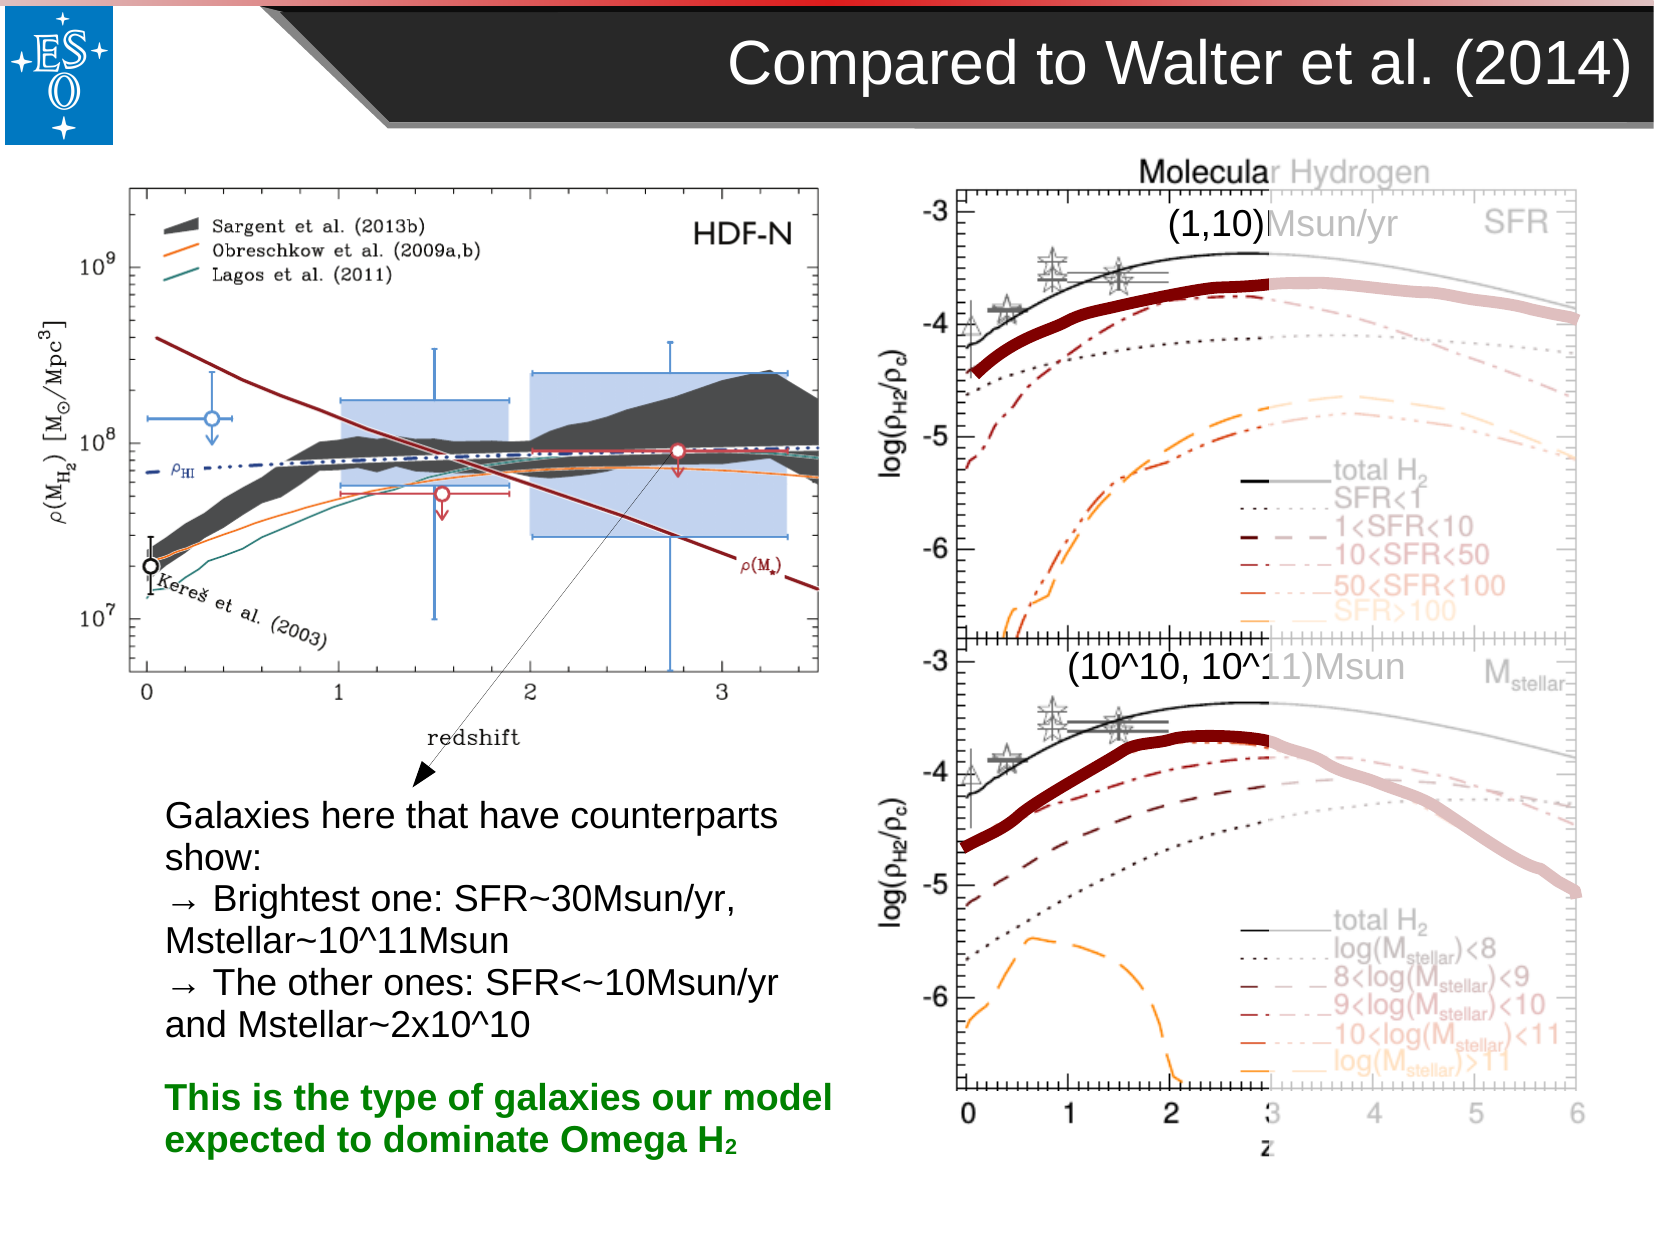

# Compared to Walter et al. (2014)
(1,10)Msun/yr
(10^10, 10^11)Msun
Galaxies here that have counterparts show:
→ Brightest one: SFR~30Msun/yr, Mstellar~10^11Msun
→ The other ones: SFR<~10Msun/yr and Mstellar~2x10^10
This is the type of galaxies our model expected to dominate Omega H2